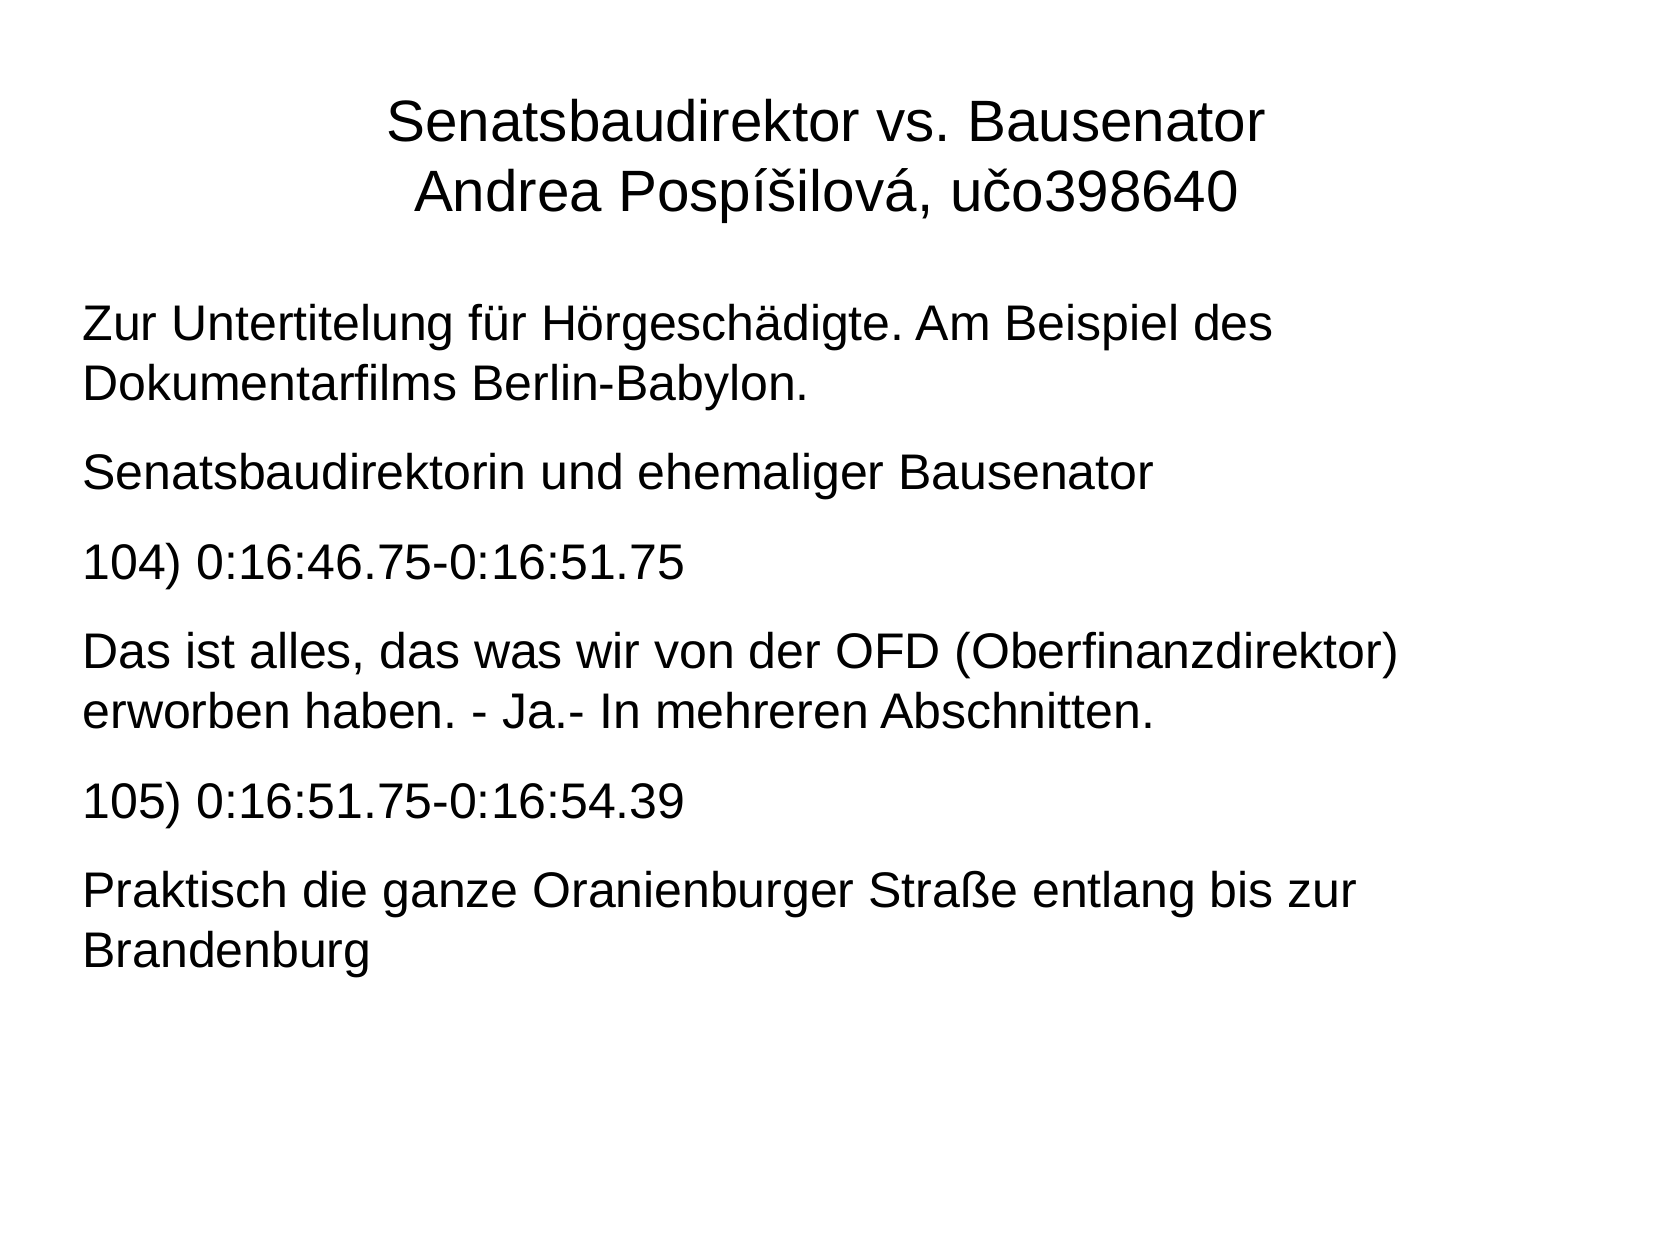

# Senatsbaudirektor vs. Bausenator Andrea Pospíšilová, učo398640
Zur Untertitelung für Hörgeschädigte. Am Beispiel des Dokumentarfilms Berlin-Babylon.
Senatsbaudirektorin und ehemaliger Bausenator
104) 0:16:46.75-0:16:51.75
Das ist alles, das was wir von der OFD (Oberfinanzdirektor) erworben haben. - Ja.- In mehreren Abschnitten.
105) 0:16:51.75-0:16:54.39
Praktisch die ganze Oranienburger Straße entlang bis zur Brandenburg